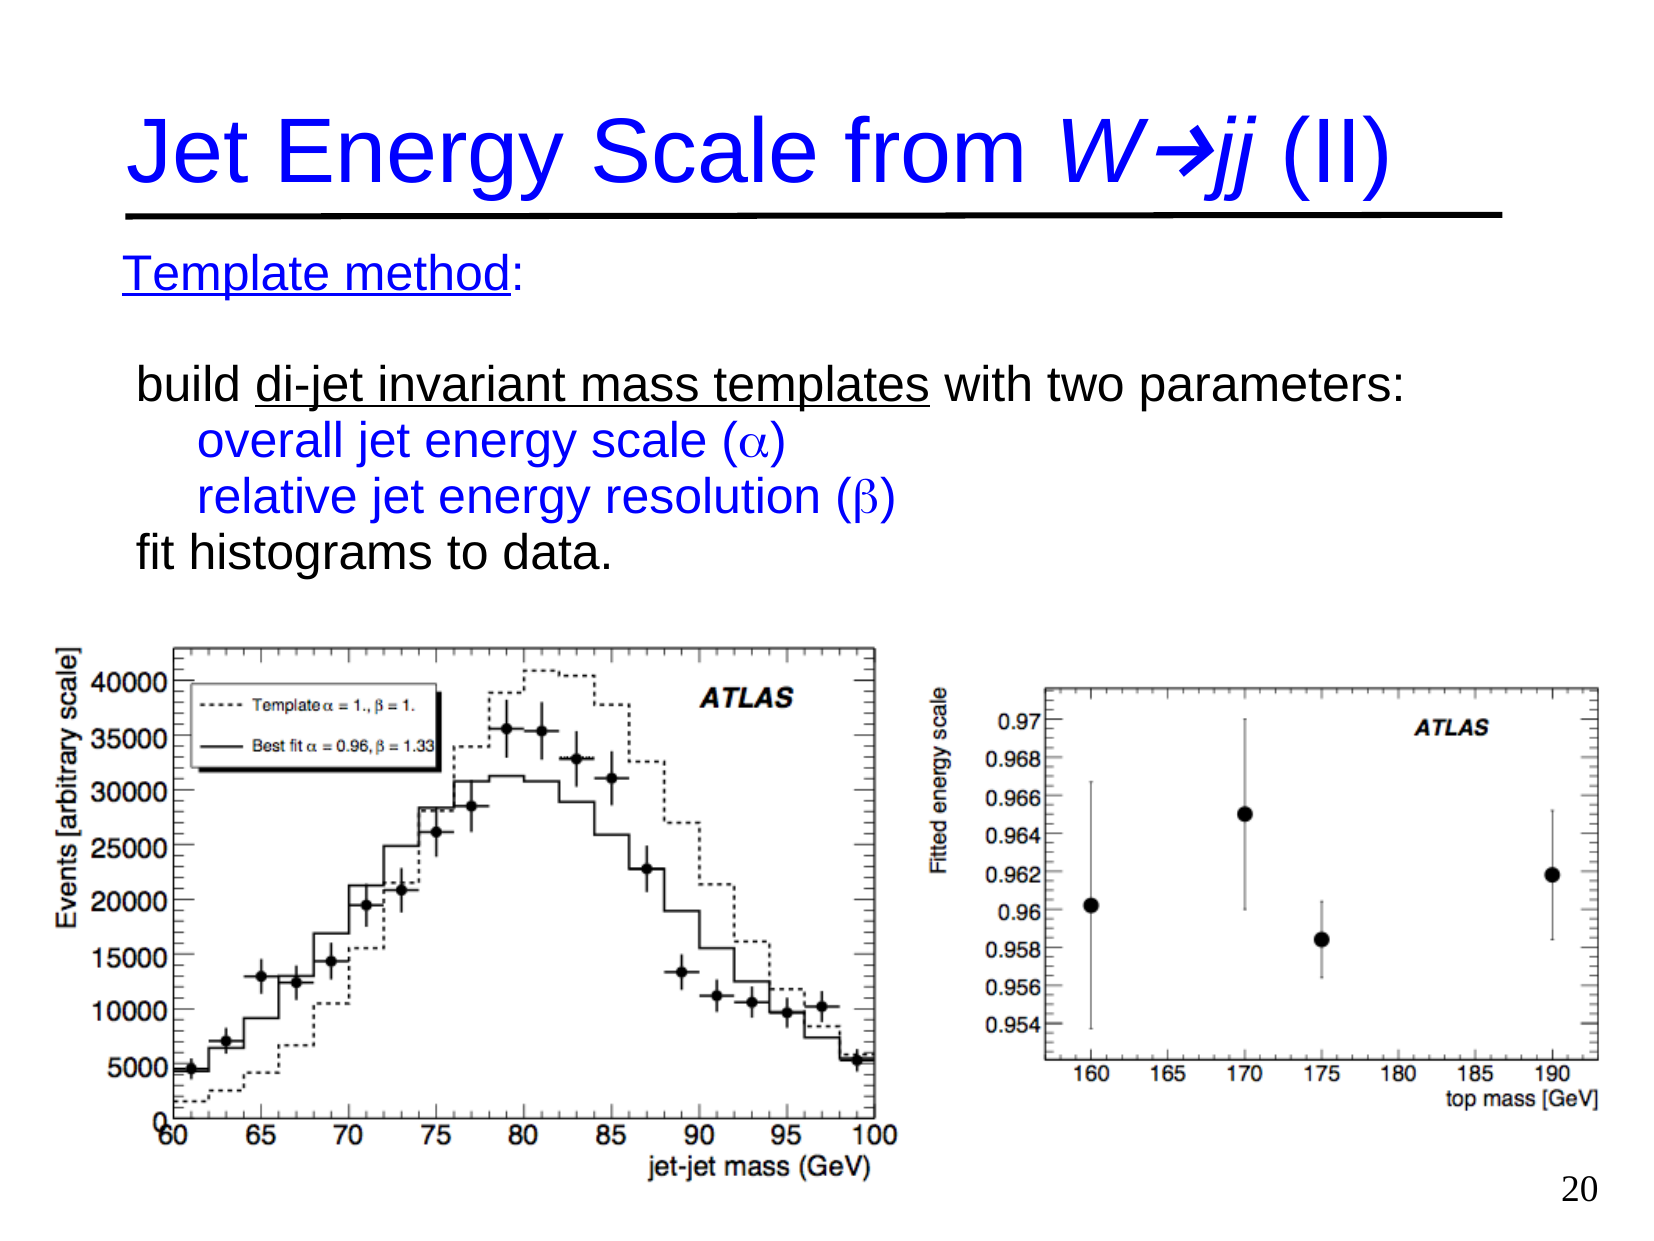

Jet Energy Scale from W→jj (II)
Template method:
 build di-jet invariant mass templates with two parameters:
	overall jet energy scale (α)
 	relative jet energy resolution (β)
 fit histograms to data.